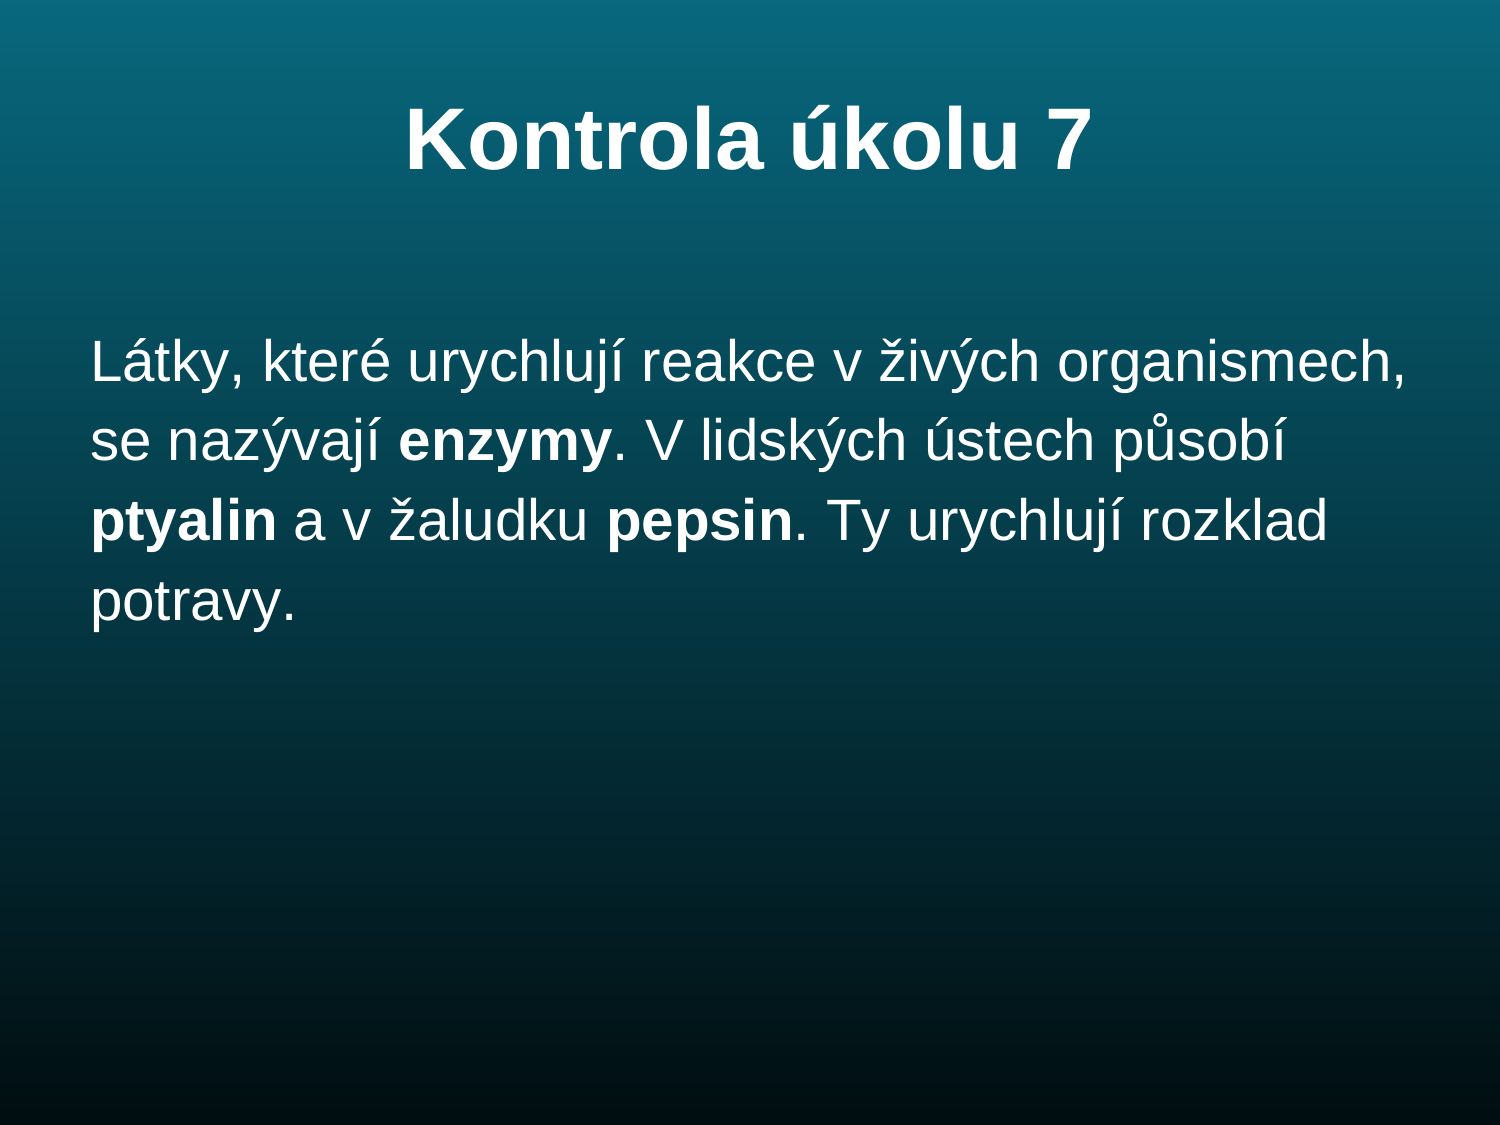

# Kontrola úkolu 7
Látky, které urychlují reakce v živých organismech,
se nazývají enzymy. V lidských ústech působí
ptyalin a v žaludku pepsin. Ty urychlují rozklad
potravy.